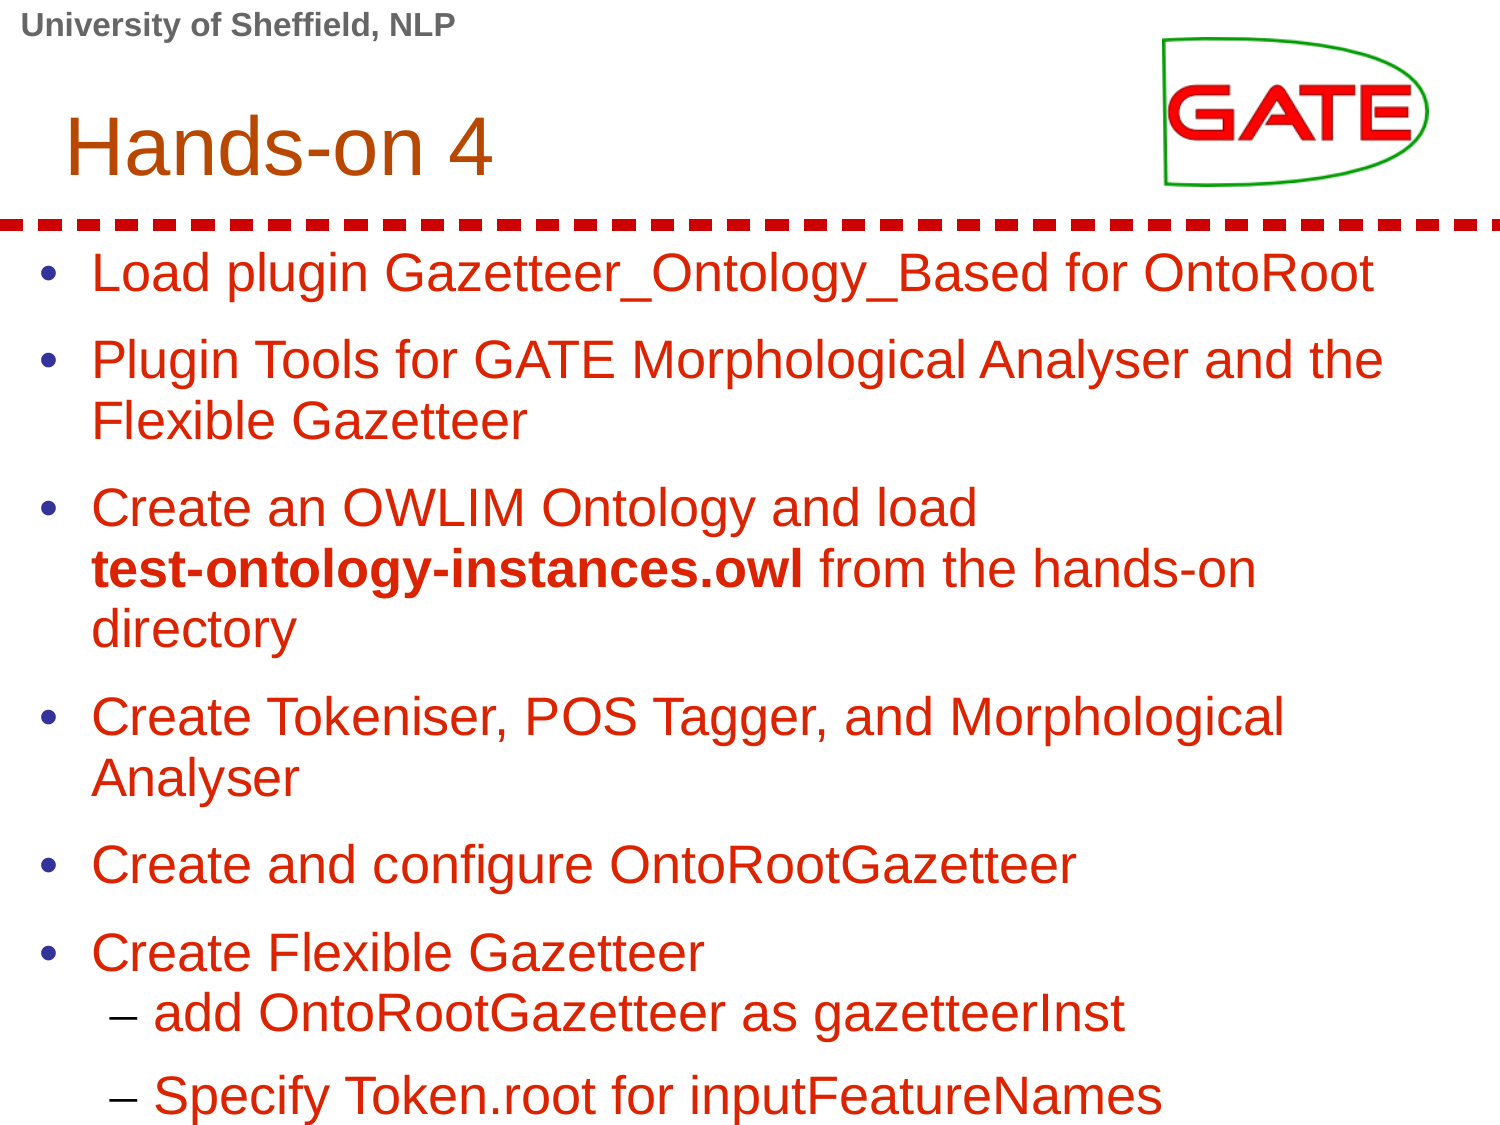

# Hands-on 4
Load plugin Gazetteer_Ontology_Based for OntoRoot
Plugin Tools for GATE Morphological Analyser and the Flexible Gazetteer
Create an OWLIM Ontology and load
test-ontology-instances.owl from the hands-on directory
Create Tokeniser, POS Tagger, and Morphological Analyser
Create and configure OntoRootGazetteer
Create Flexible Gazetteer
add OntoRootGazetteer as gazetteerInst
Specify Token.root for inputFeatureNames